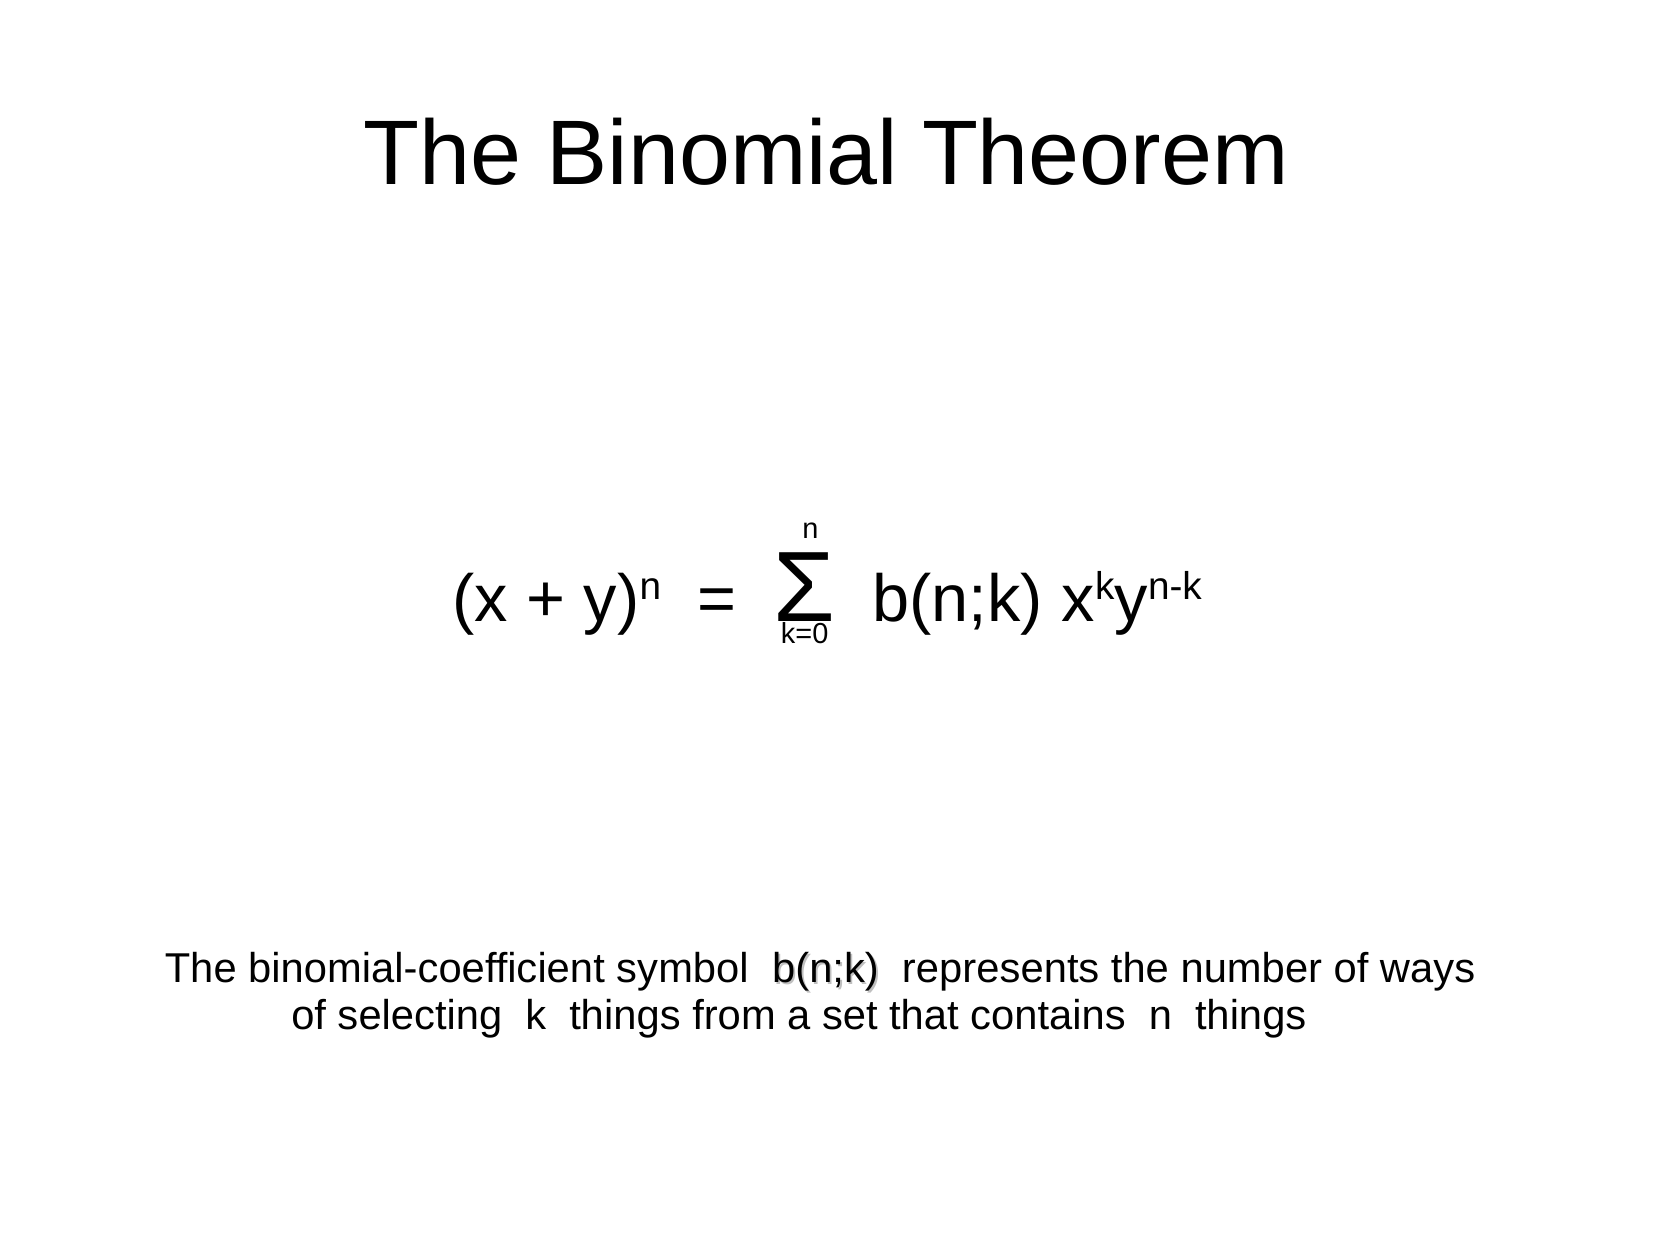

The Binomial Theorem
# (x + y)n = Σ b(n;k) xkyn-k
n
 k=0
The binomial-coefficient symbol b(n;k) represents the number of ways
 of selecting k things from a set that contains n things